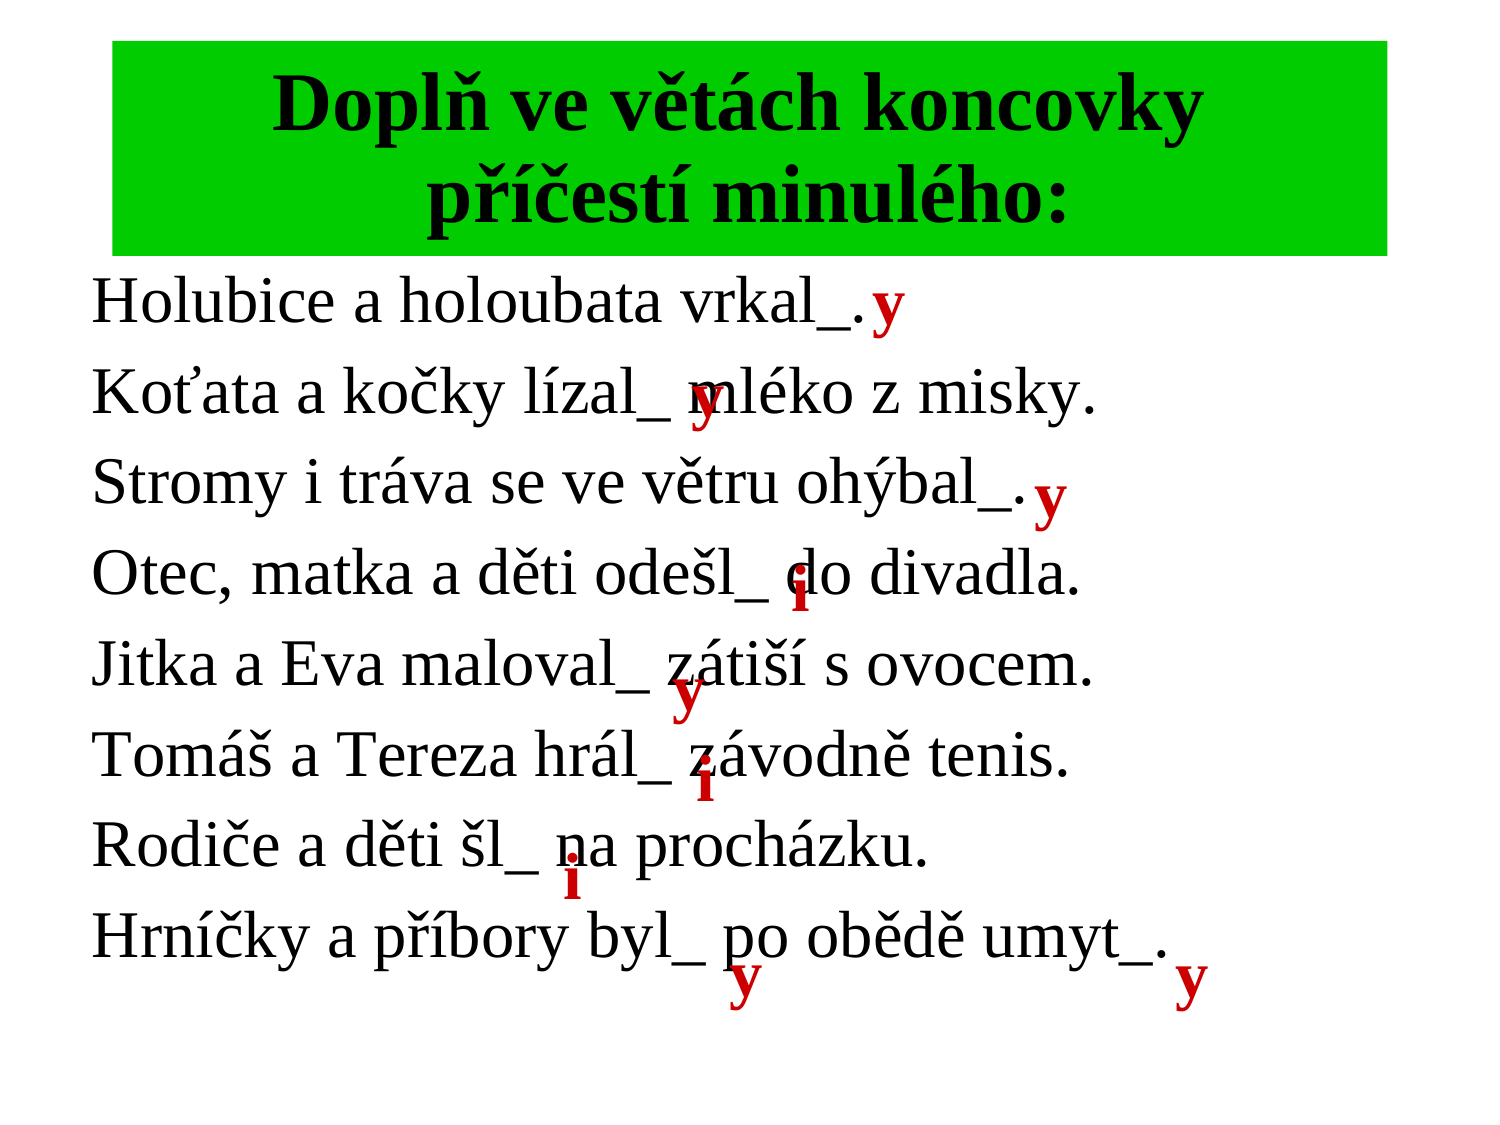

# Doplň ve větách koncovky příčestí minulého:
Holubice a holoubata vrkal_.
Koťata a kočky lízal_ mléko z misky.
Stromy i tráva se ve větru ohýbal_.
Otec, matka a děti odešl_ do divadla.
Jitka a Eva maloval_ zátiší s ovocem.
Tomáš a Tereza hrál_ závodně tenis.
Rodiče a děti šl_ na procházku.
Hrníčky a příbory byl_ po obědě umyt_.
y
y
y
i
y
i
i
y
y